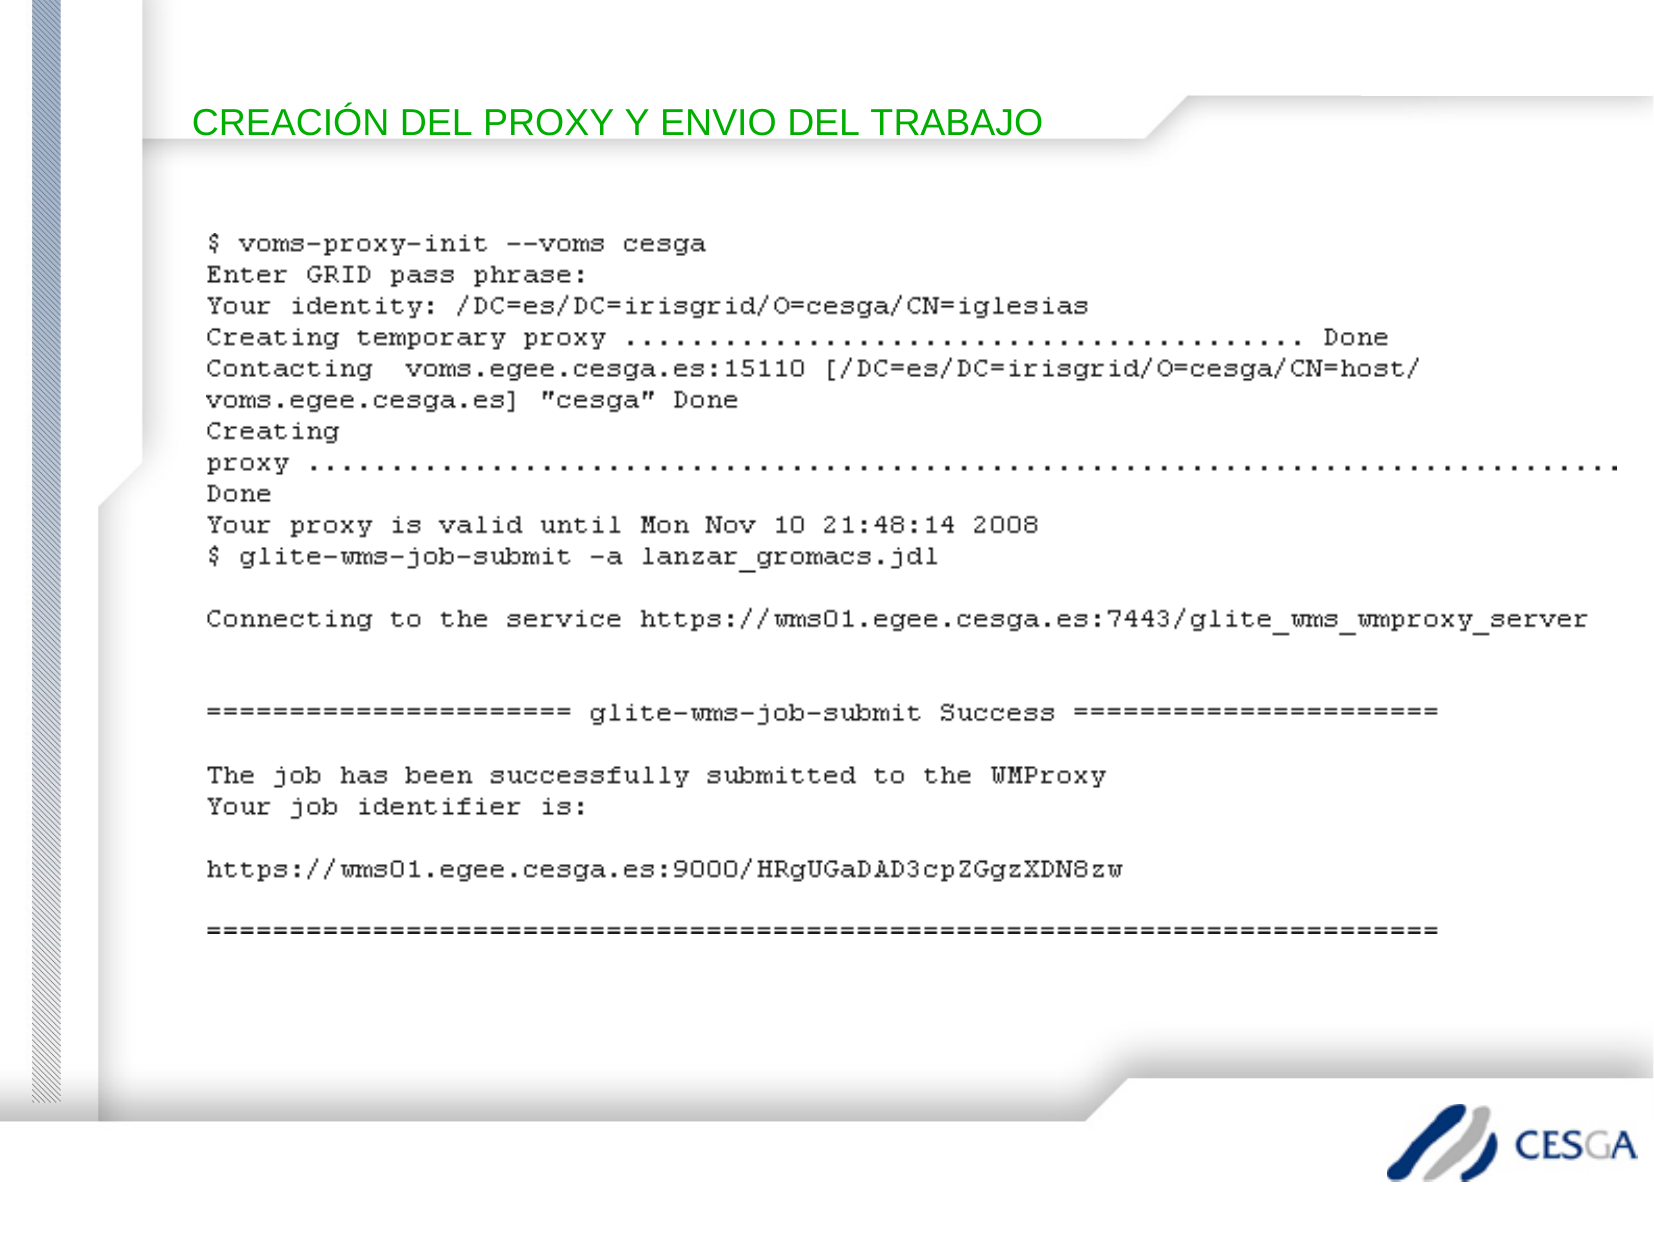

CREACIÓN DEL PROXY Y ENVIO DEL TRABAJO